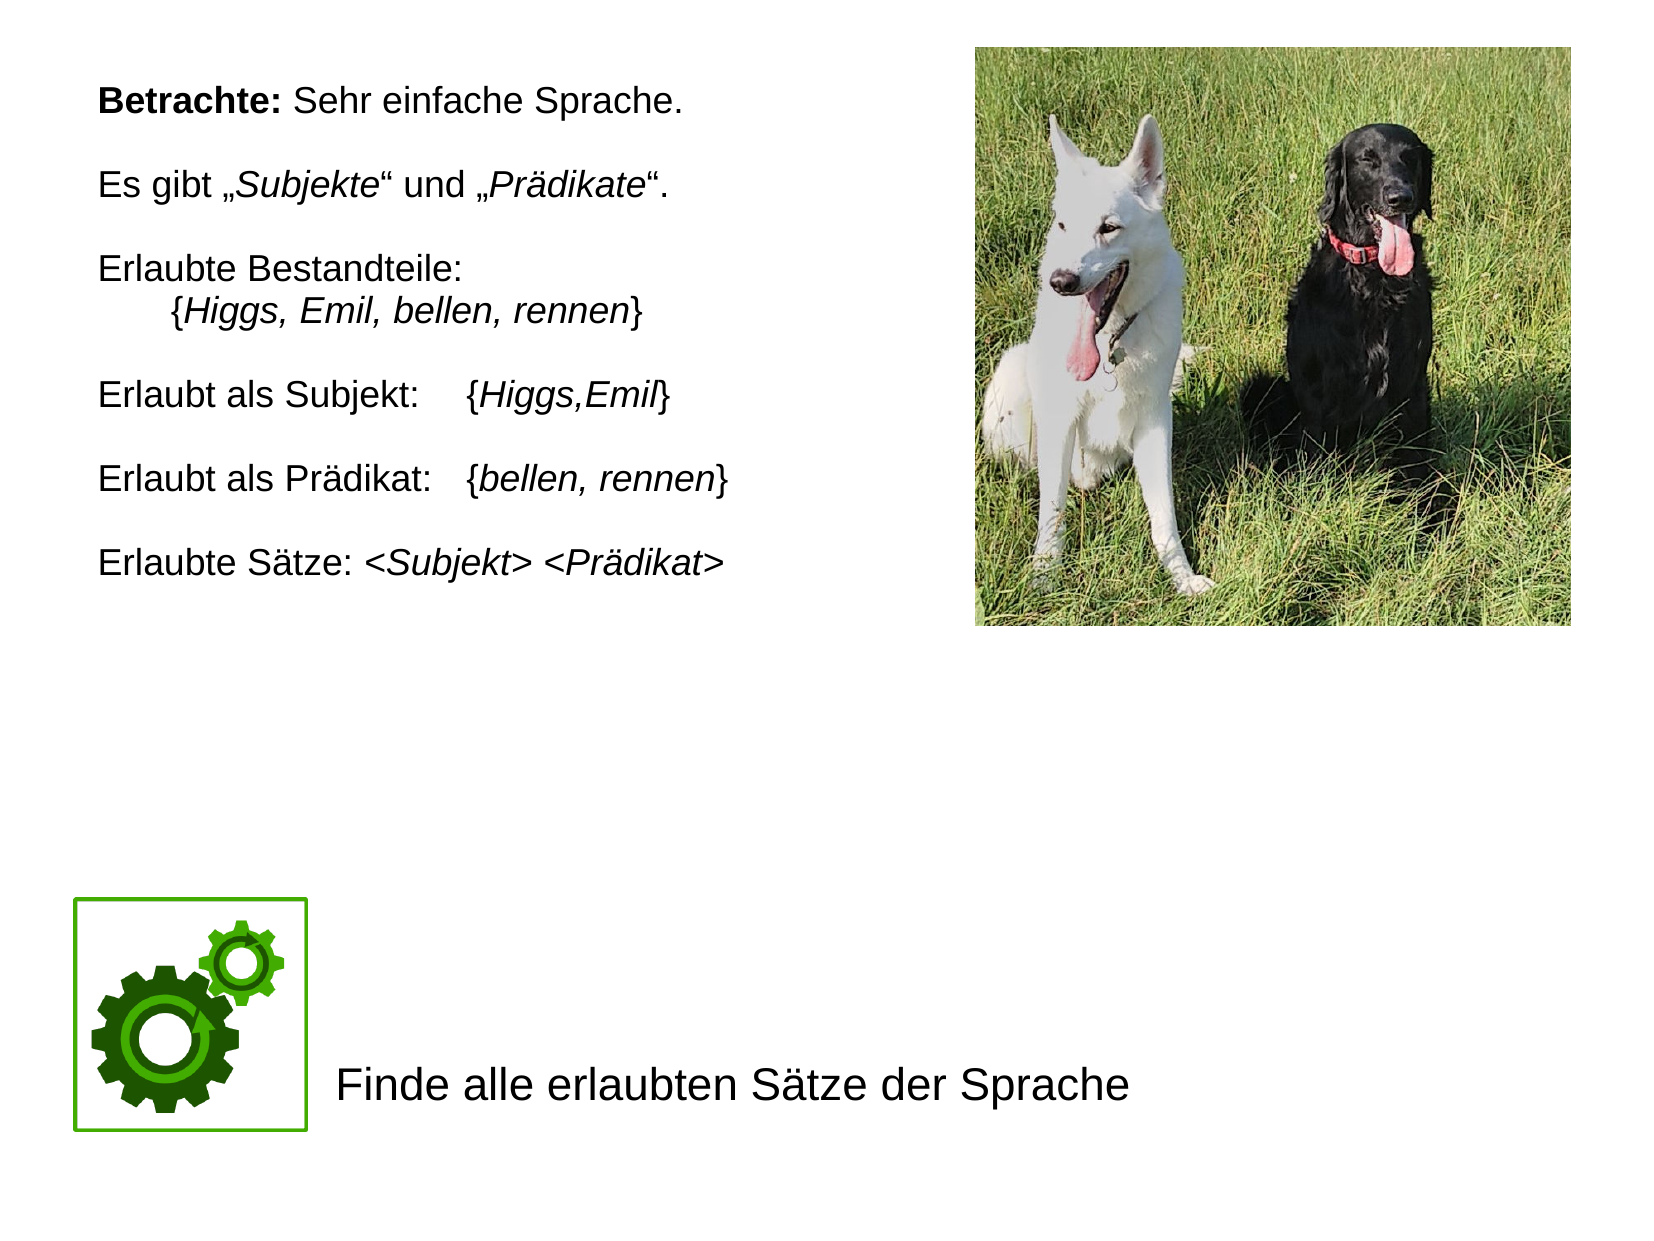

Betrachte: Sehr einfache Sprache.
Es gibt „Subjekte“ und „Prädikate“.
Erlaubte Bestandteile:
 {Higgs, Emil, bellen, rennen}
Erlaubt als Subjekt: 	{Higgs,Emil}
Erlaubt als Prädikat: 	{bellen, rennen}
Erlaubte Sätze: <Subjekt> <Prädikat>
Finde alle erlaubten Sätze der Sprache